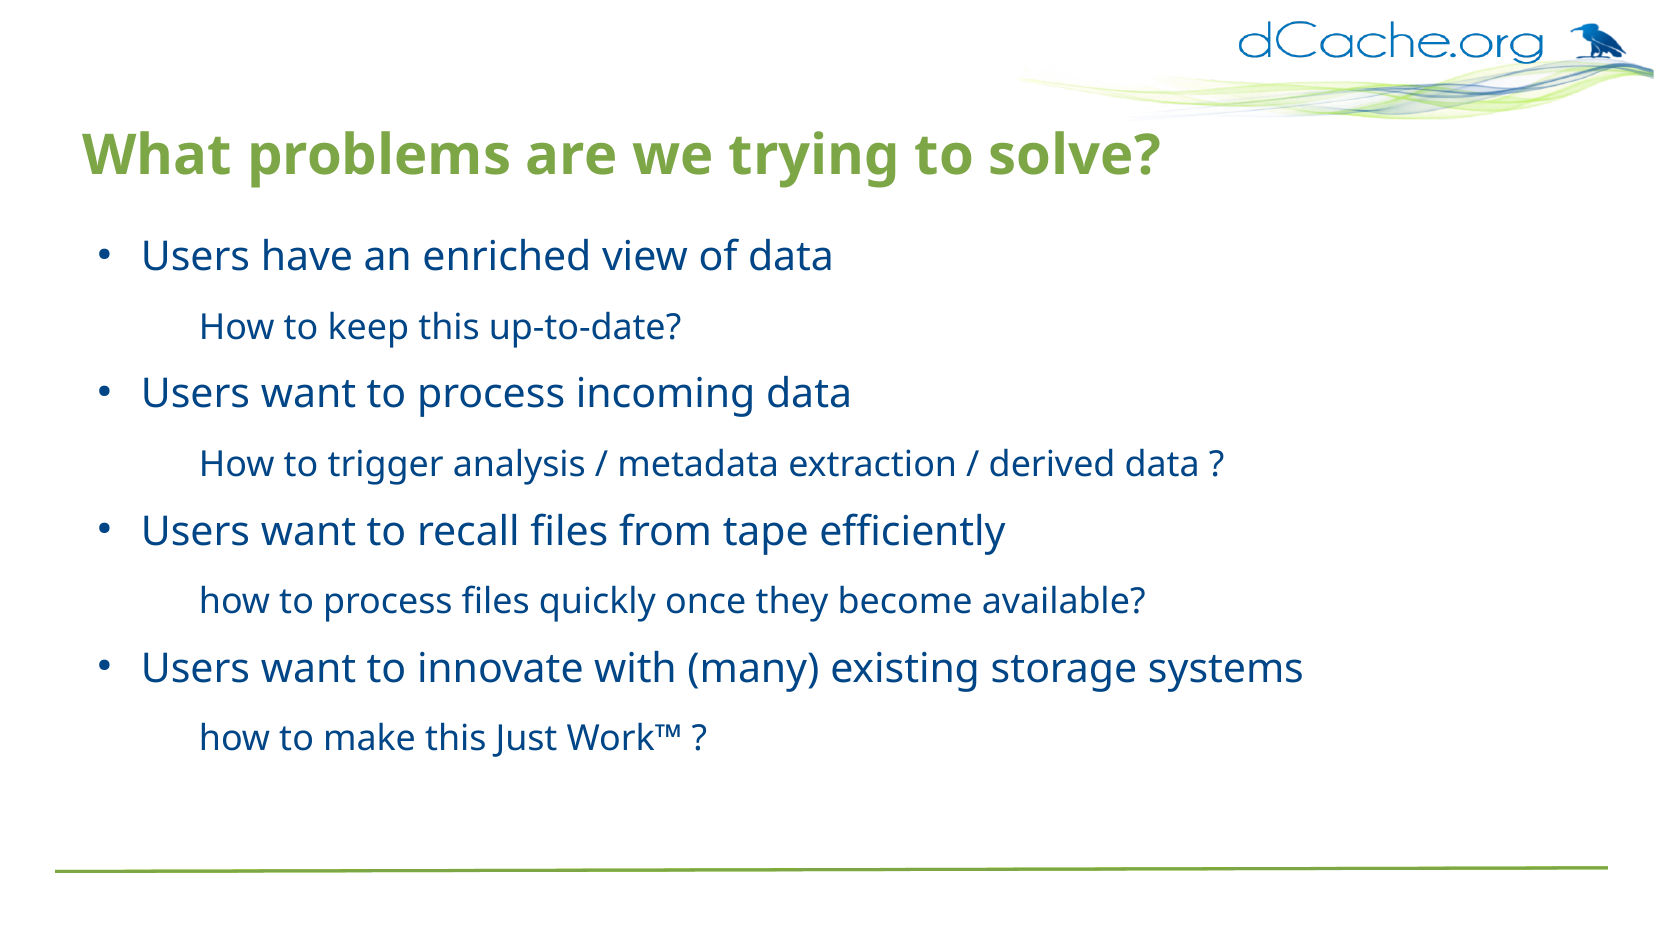

# What problems are we trying to solve?
Users have an enriched view of data
How to keep this up-to-date?
Users want to process incoming data
How to trigger analysis / metadata extraction / derived data ?
Users want to recall files from tape efficiently
how to process files quickly once they become available?
Users want to innovate with (many) existing storage systems
how to make this Just Work™ ?